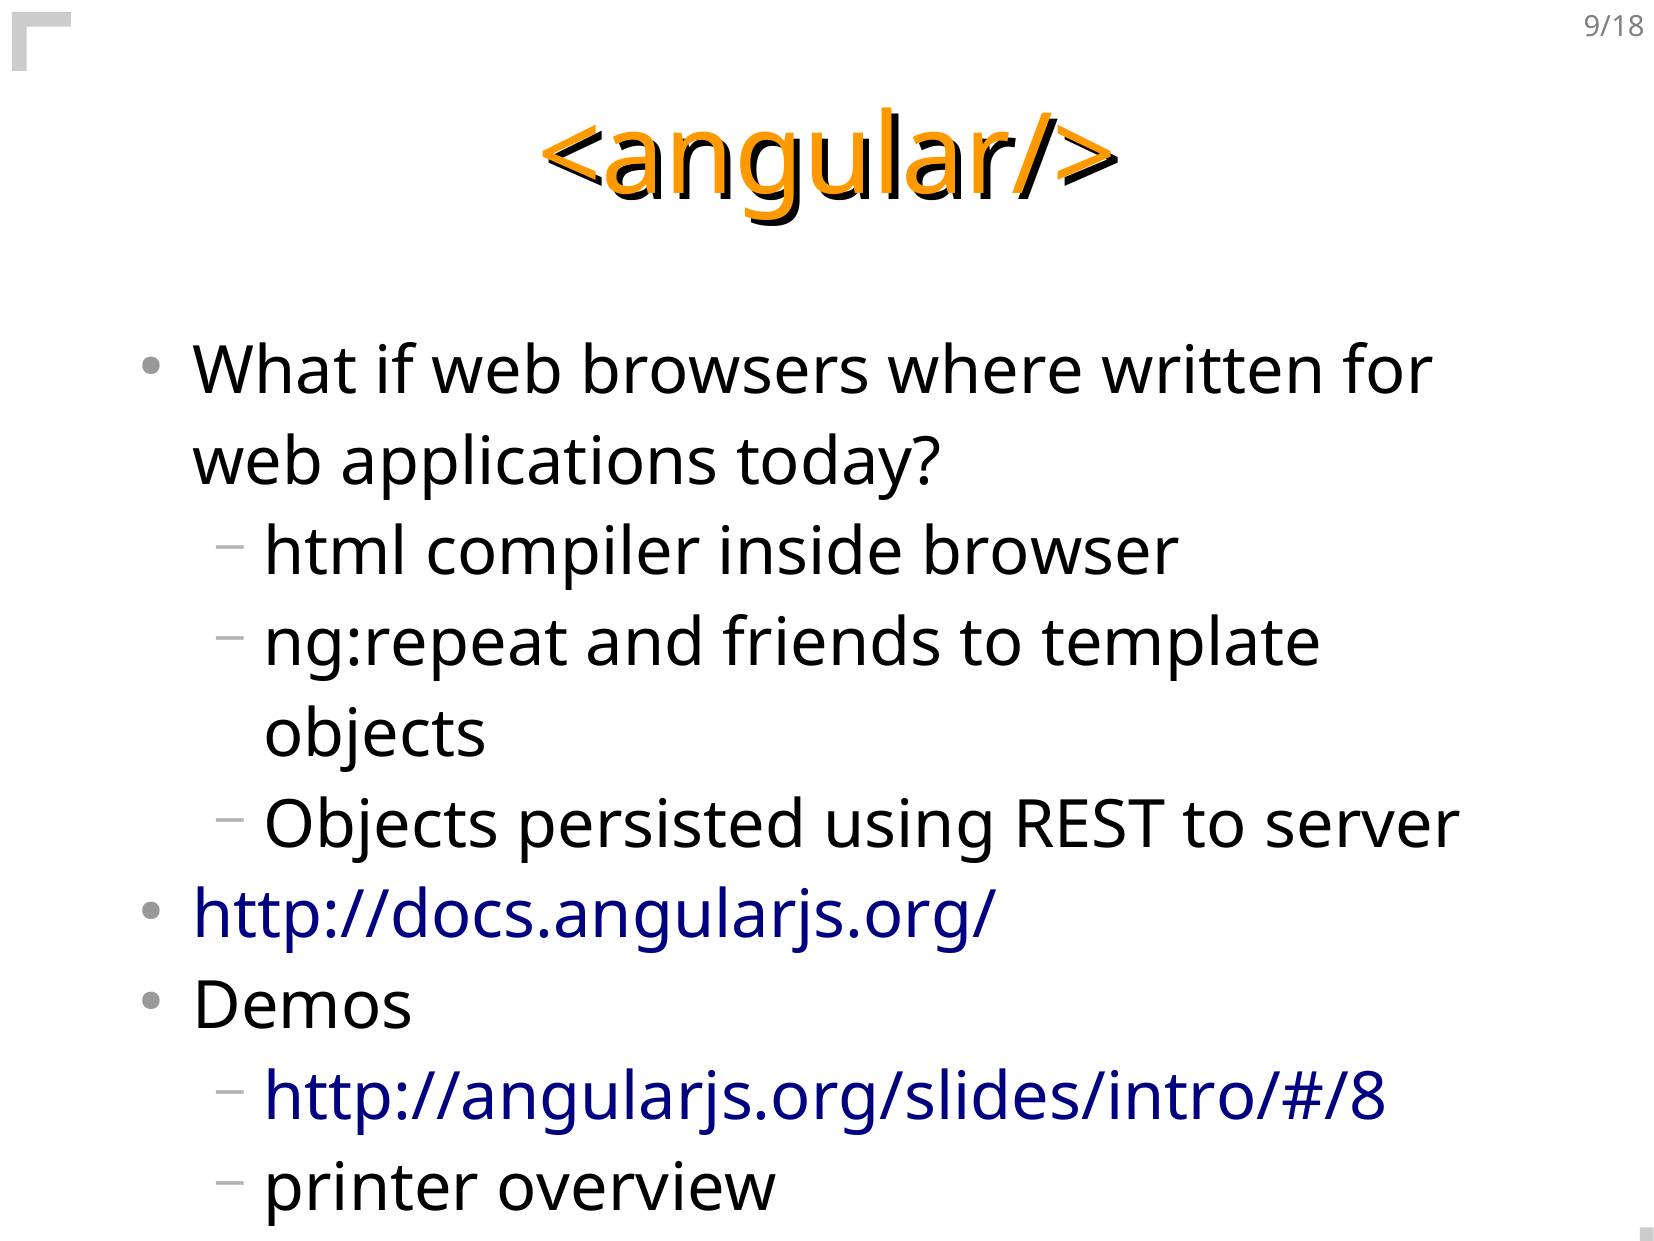

# <angular/>
What if web browsers where written for web applications today?
html compiler inside browser
ng:repeat and friends to template objects
Objects persisted using REST to server
http://docs.angularjs.org/
Demos
http://angularjs.org/slides/intro/#/8
printer overview
conference submission app